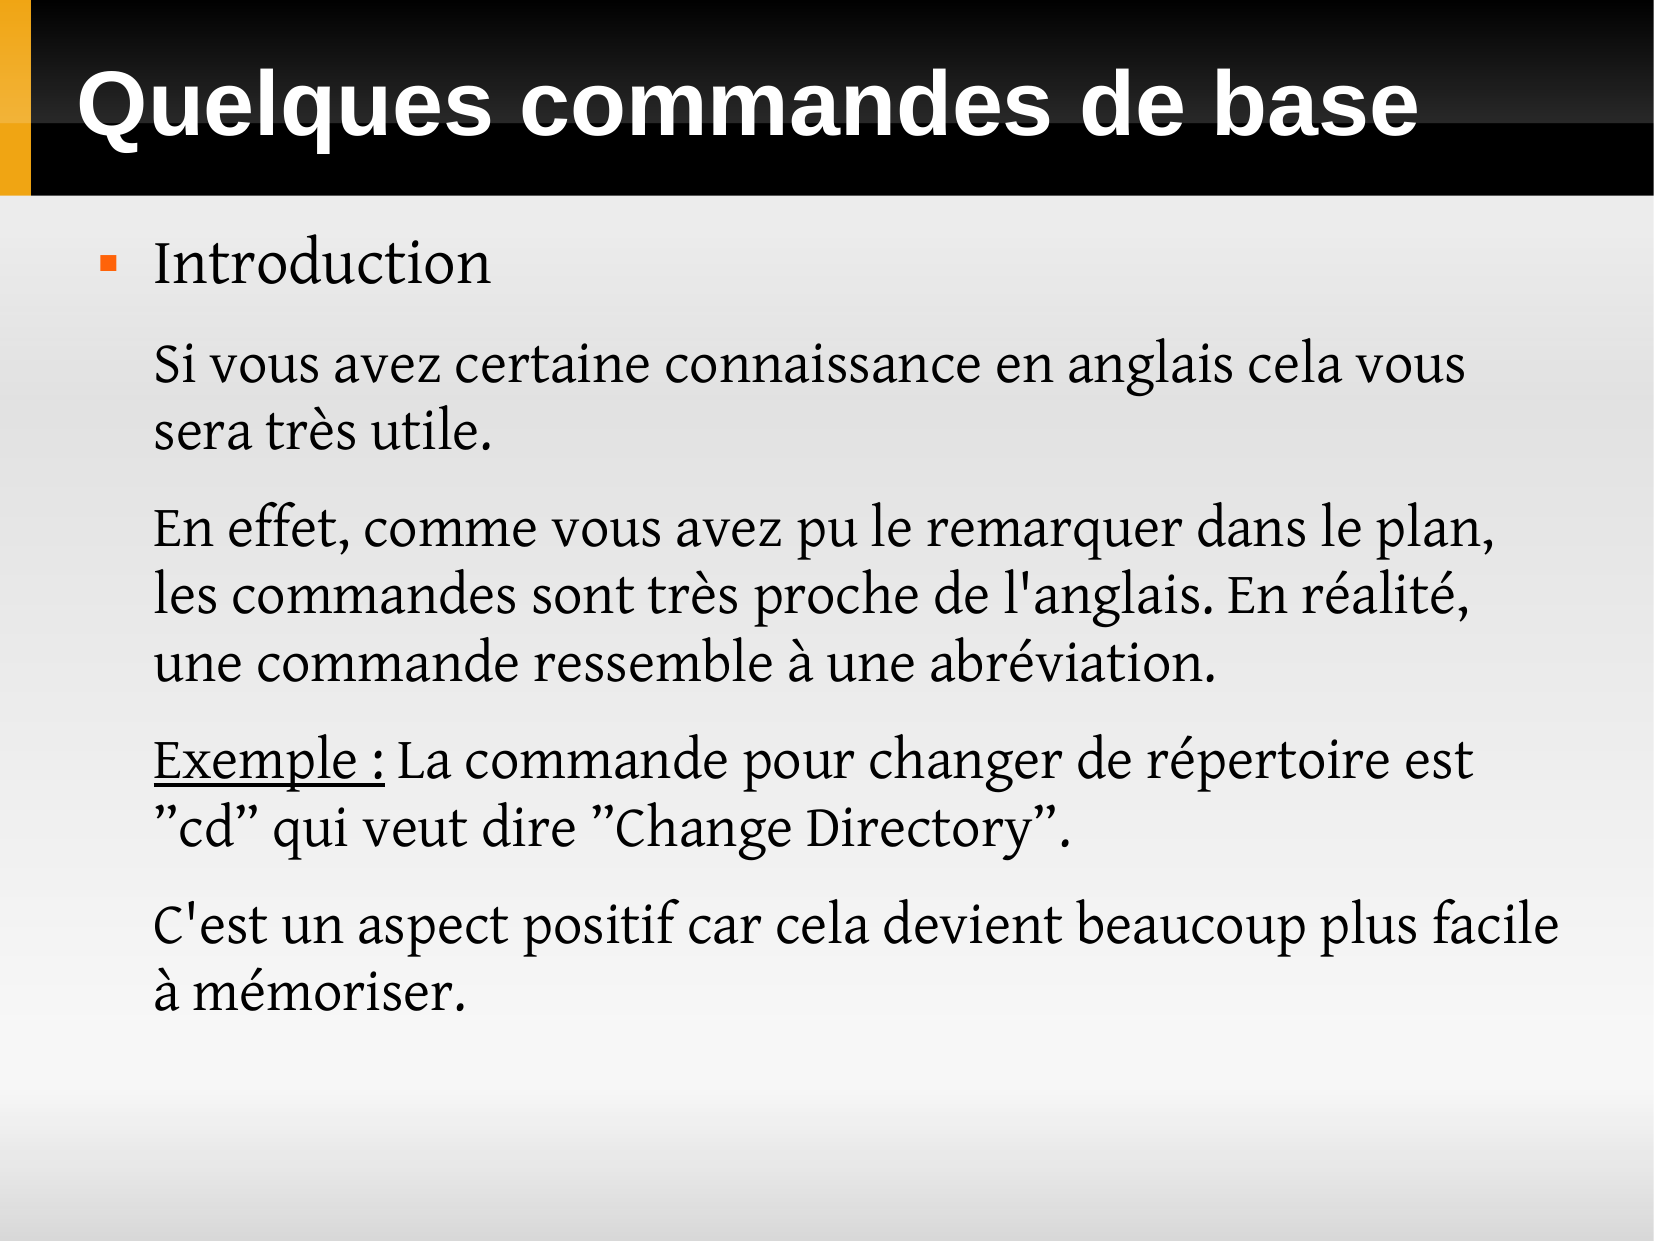

# Quelques commandes de base
Introduction
Si vous avez certaine connaissance en anglais cela vous sera très utile.
En effet, comme vous avez pu le remarquer dans le plan, les commandes sont très proche de l'anglais. En réalité, une commande ressemble à une abréviation.
Exemple : La commande pour changer de répertoire est ”cd” qui veut dire ”Change Directory”.
C'est un aspect positif car cela devient beaucoup plus facile à mémoriser.